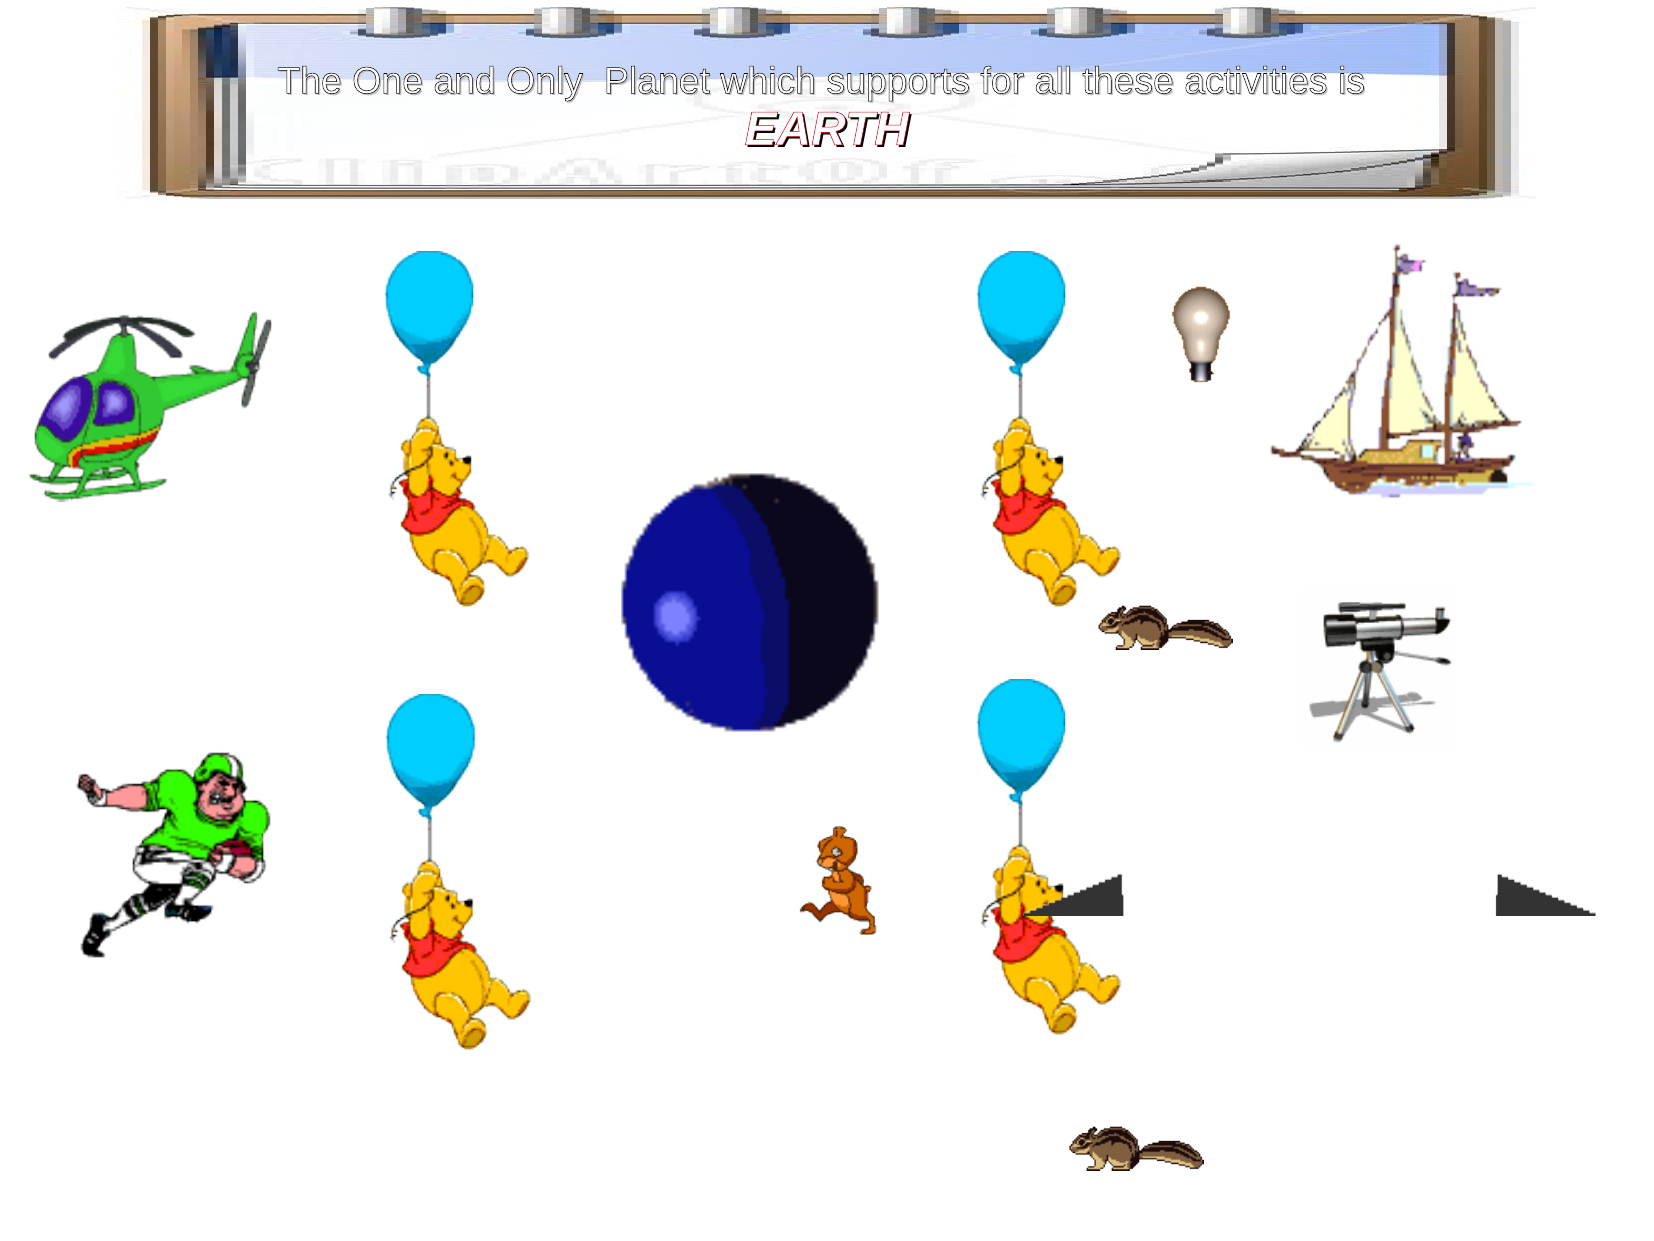

The One and Only Planet which supports for all these activities is
EARTH